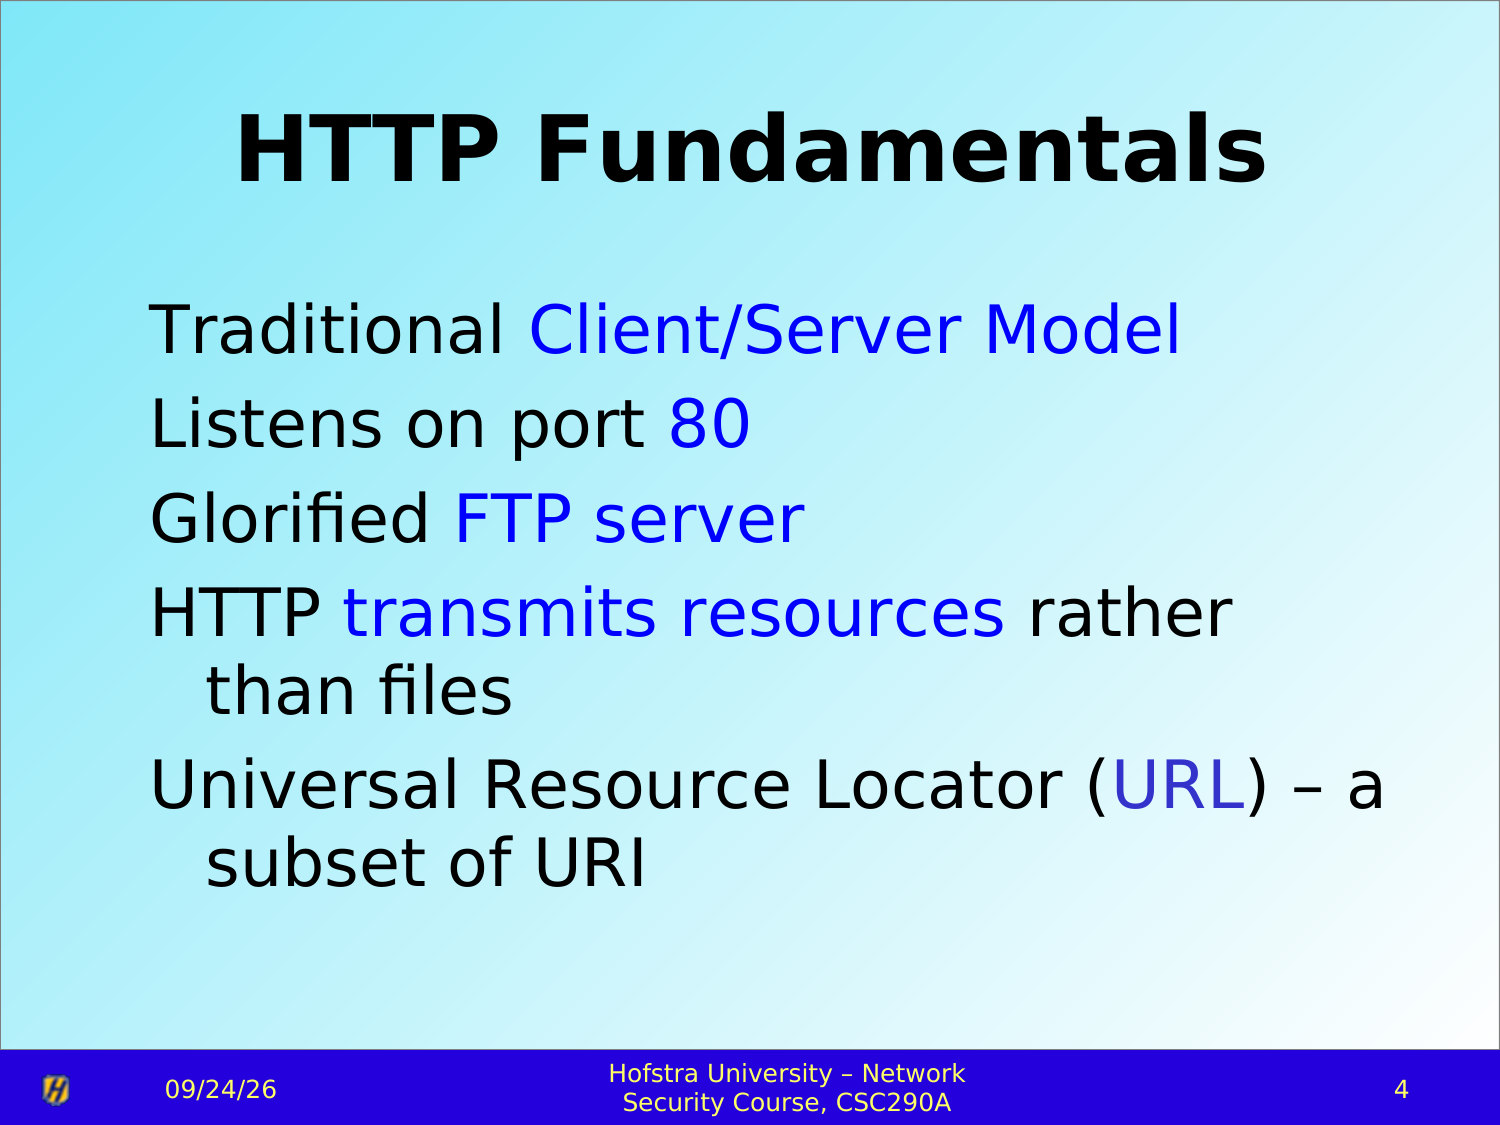

# HTTP Fundamentals
Traditional Client/Server Model
Listens on port 80
Glorified FTP server
HTTP transmits resources rather than files
Universal Resource Locator (URL) – a subset of URI
4